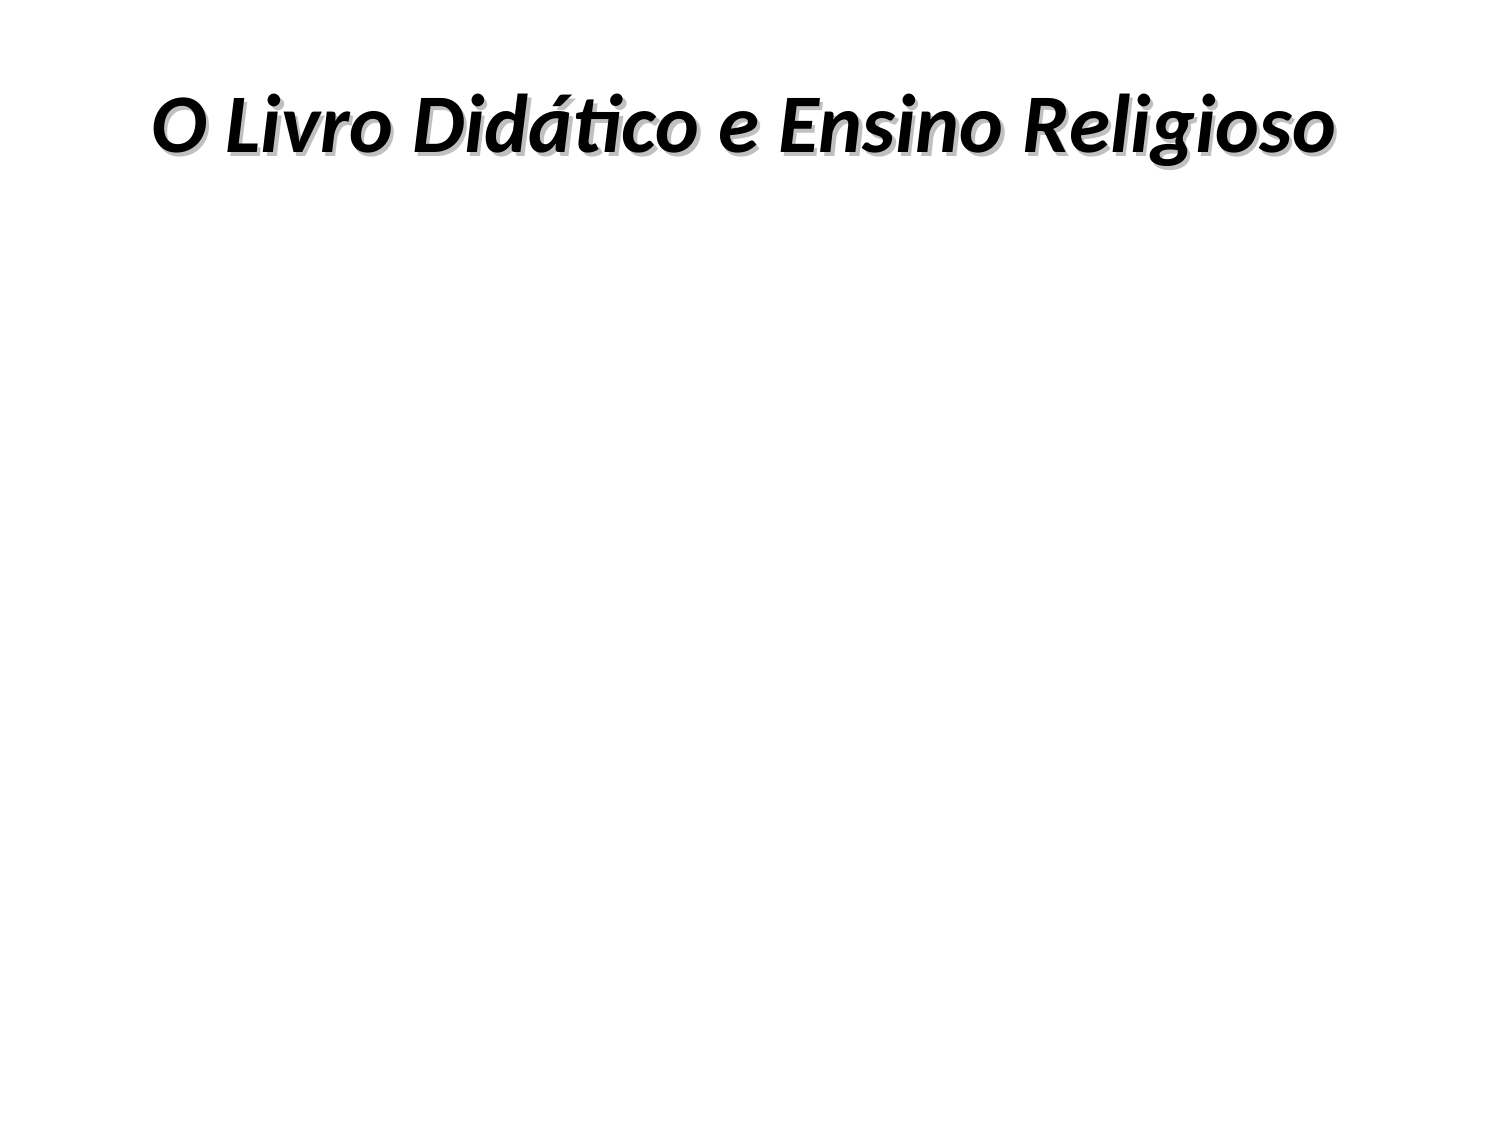

# O Livro Didático e Ensino Religioso